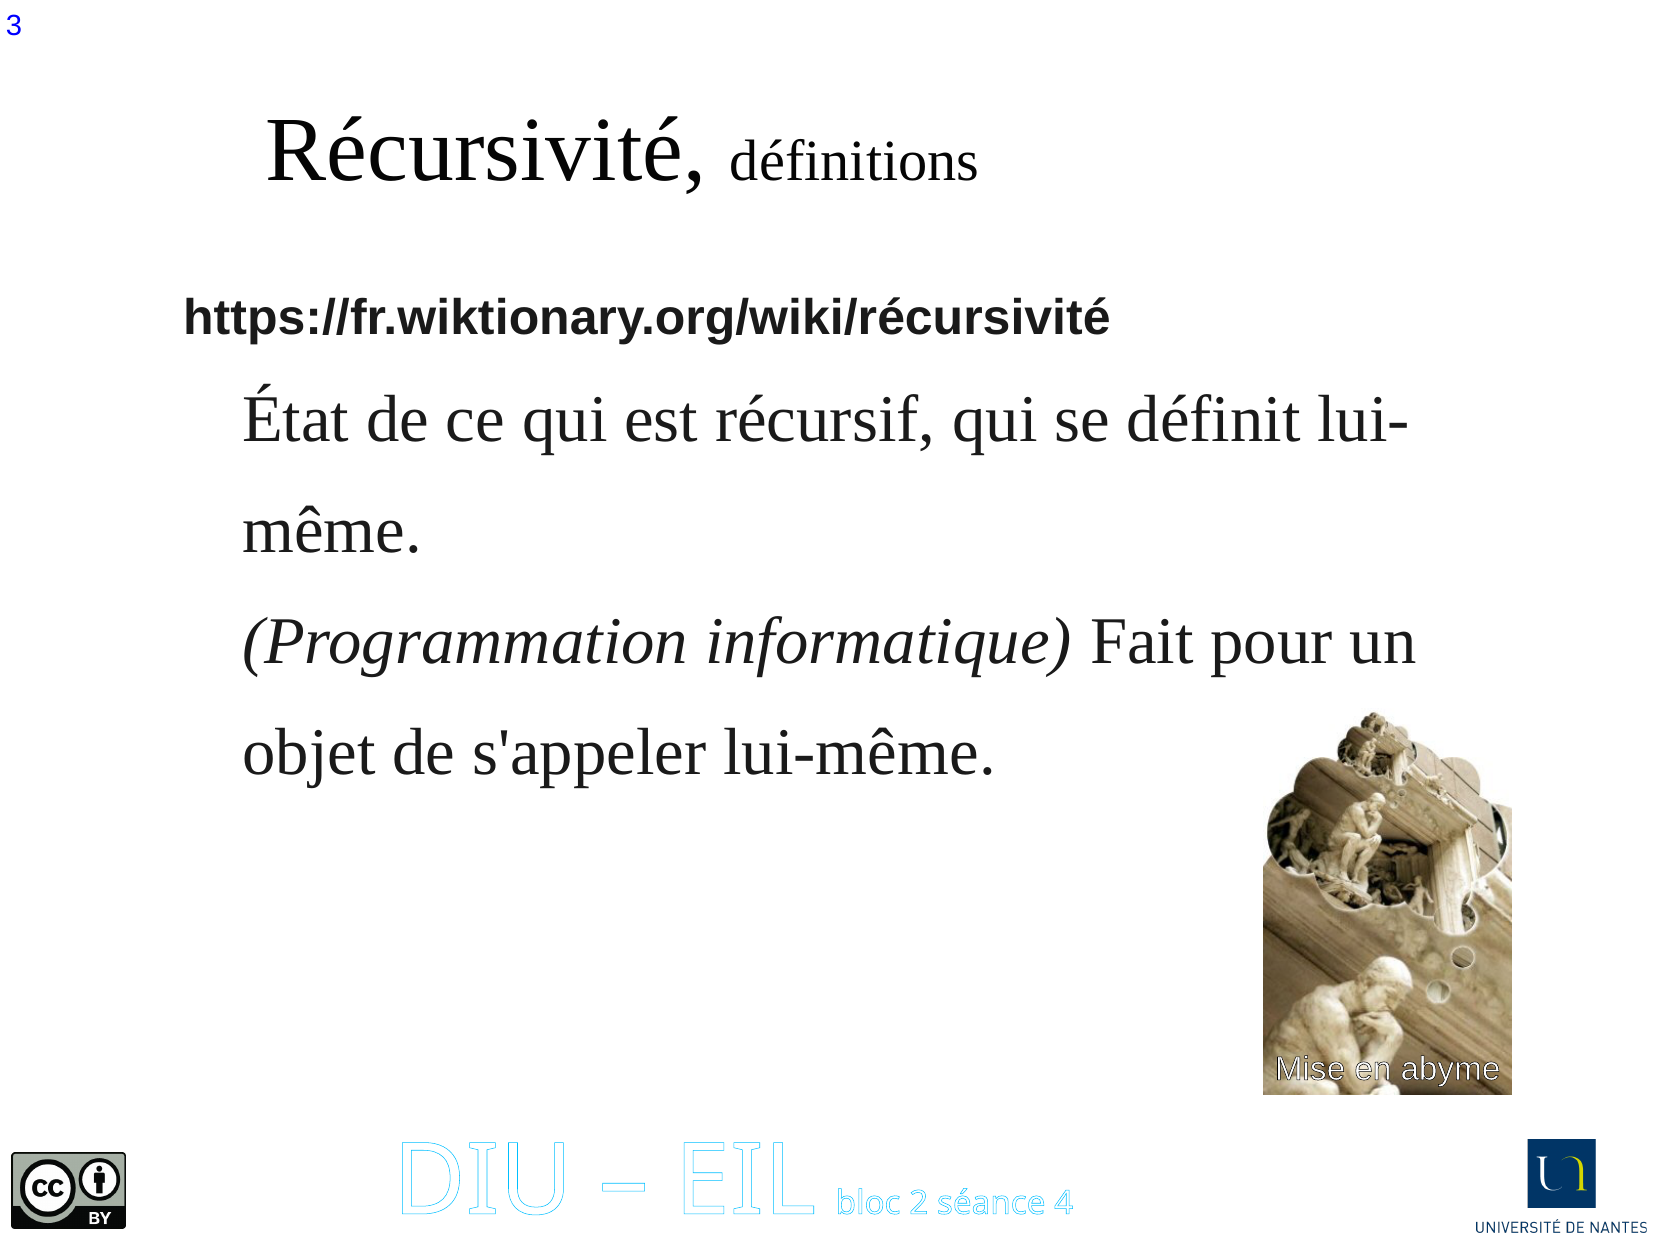

3
# Récursivité, définitions
https://fr.wiktionary.org/wiki/récursivité
État de ce qui est récursif, qui se définit lui-même.
(Programmation informatique) Fait pour un objet de s'appeler lui-même.
Mise en abyme